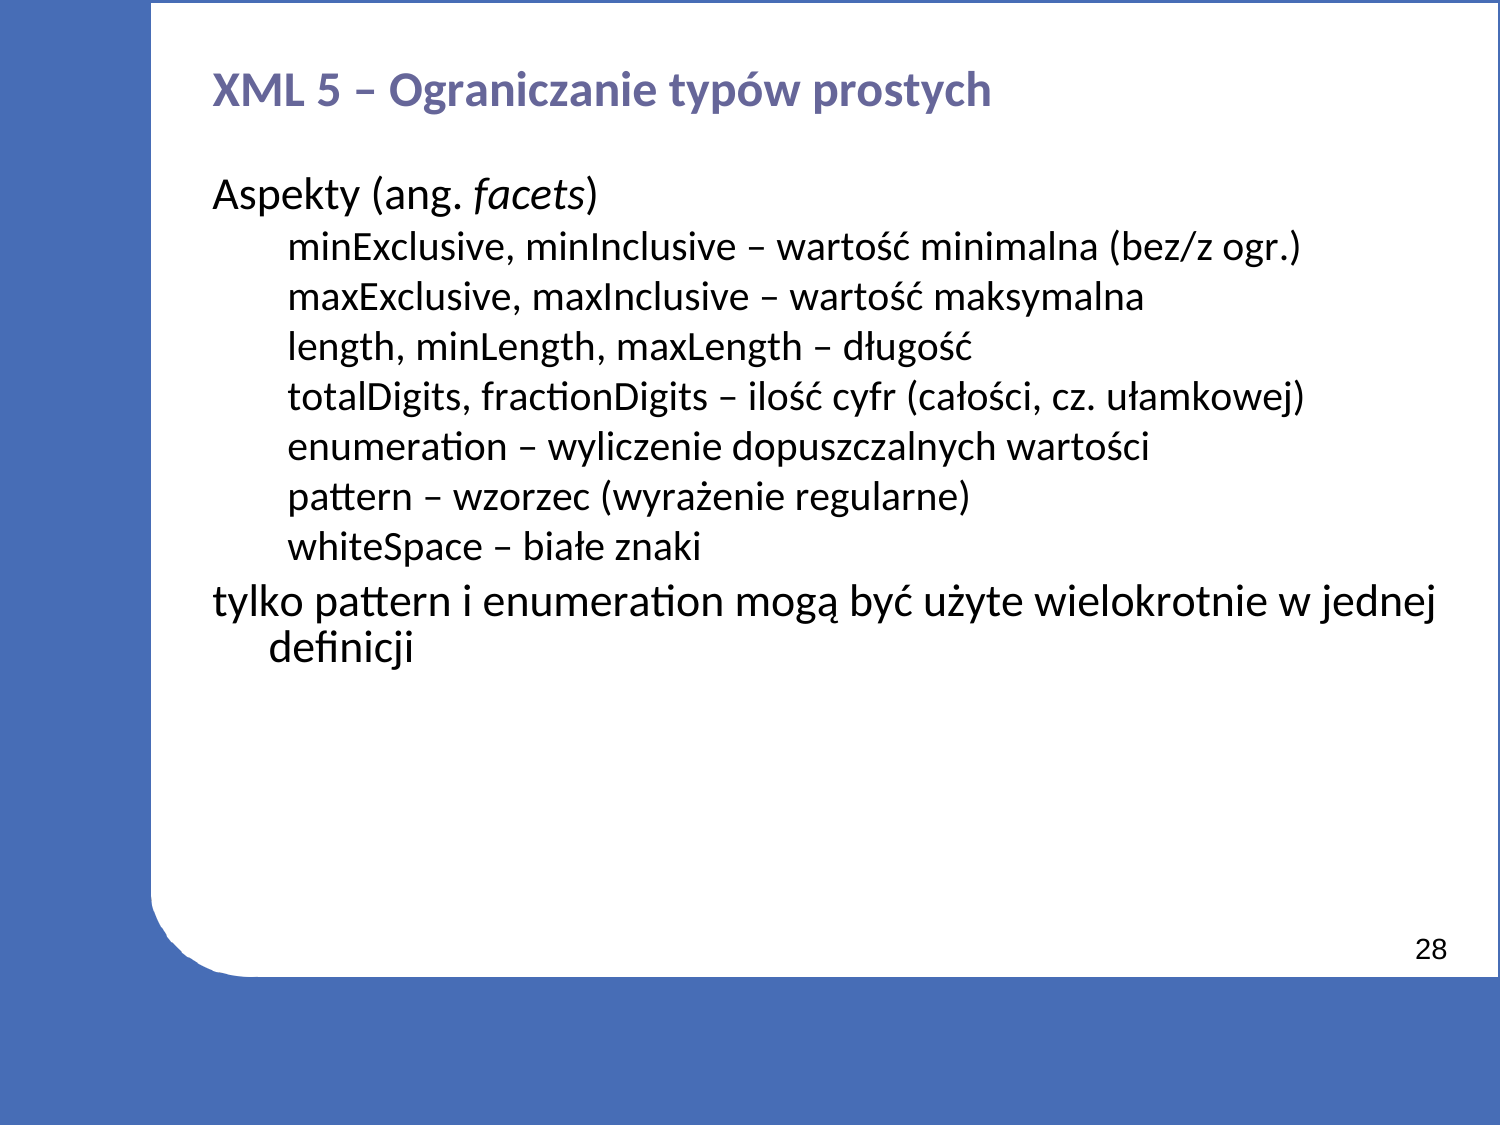

# XML 5 – Ograniczanie typów prostych
Aspekty (ang. facets)
minExclusive, minInclusive – wartość minimalna (bez/z ogr.)
maxExclusive, maxInclusive – wartość maksymalna
length, minLength, maxLength – długość
totalDigits, fractionDigits – ilość cyfr (całości, cz. ułamkowej)
enumeration – wyliczenie dopuszczalnych wartości
pattern – wzorzec (wyrażenie regularne)
whiteSpace – białe znaki
tylko pattern i enumeration mogą być użyte wielokrotnie w jednej definicji
28